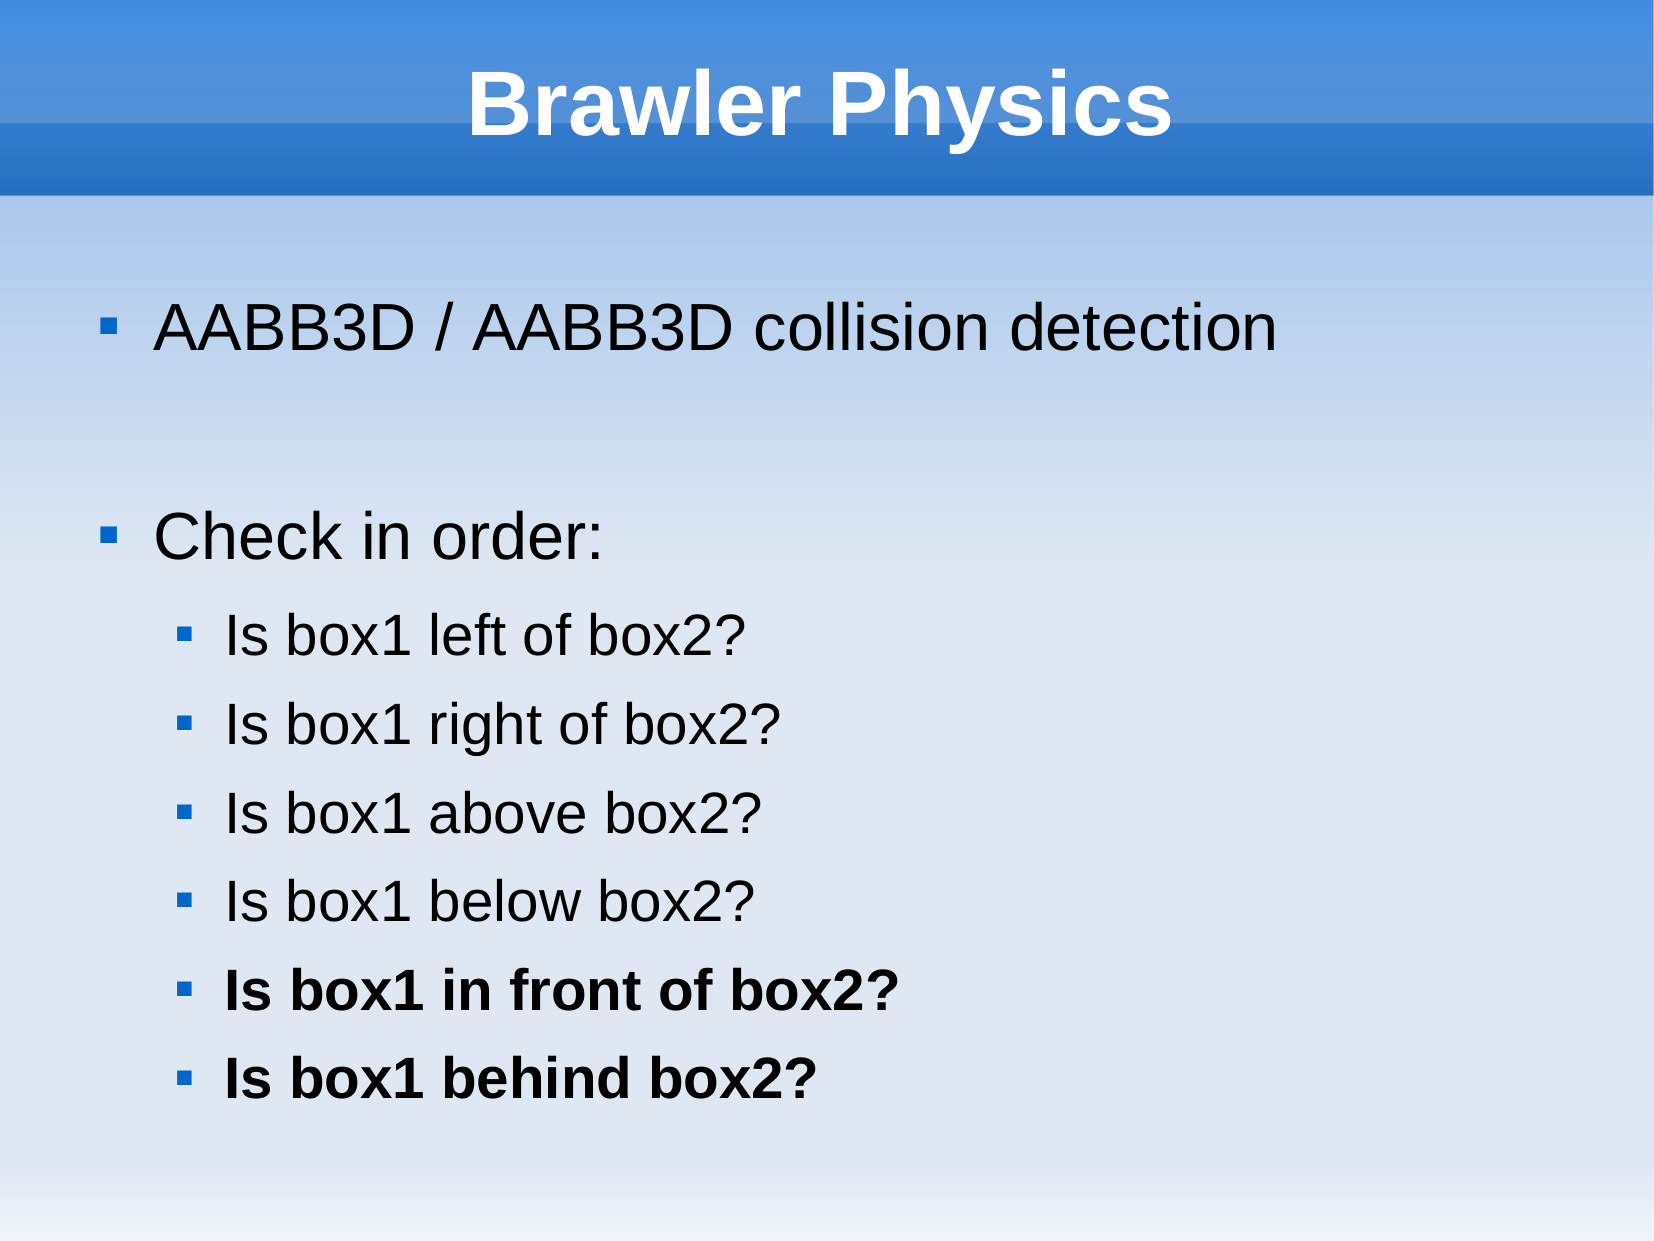

# Brawler Physics
AABB3D / AABB3D collision detection
Check in order:
Is box1 left of box2?
Is box1 right of box2?
Is box1 above box2?
Is box1 below box2?
Is box1 in front of box2?
Is box1 behind box2?